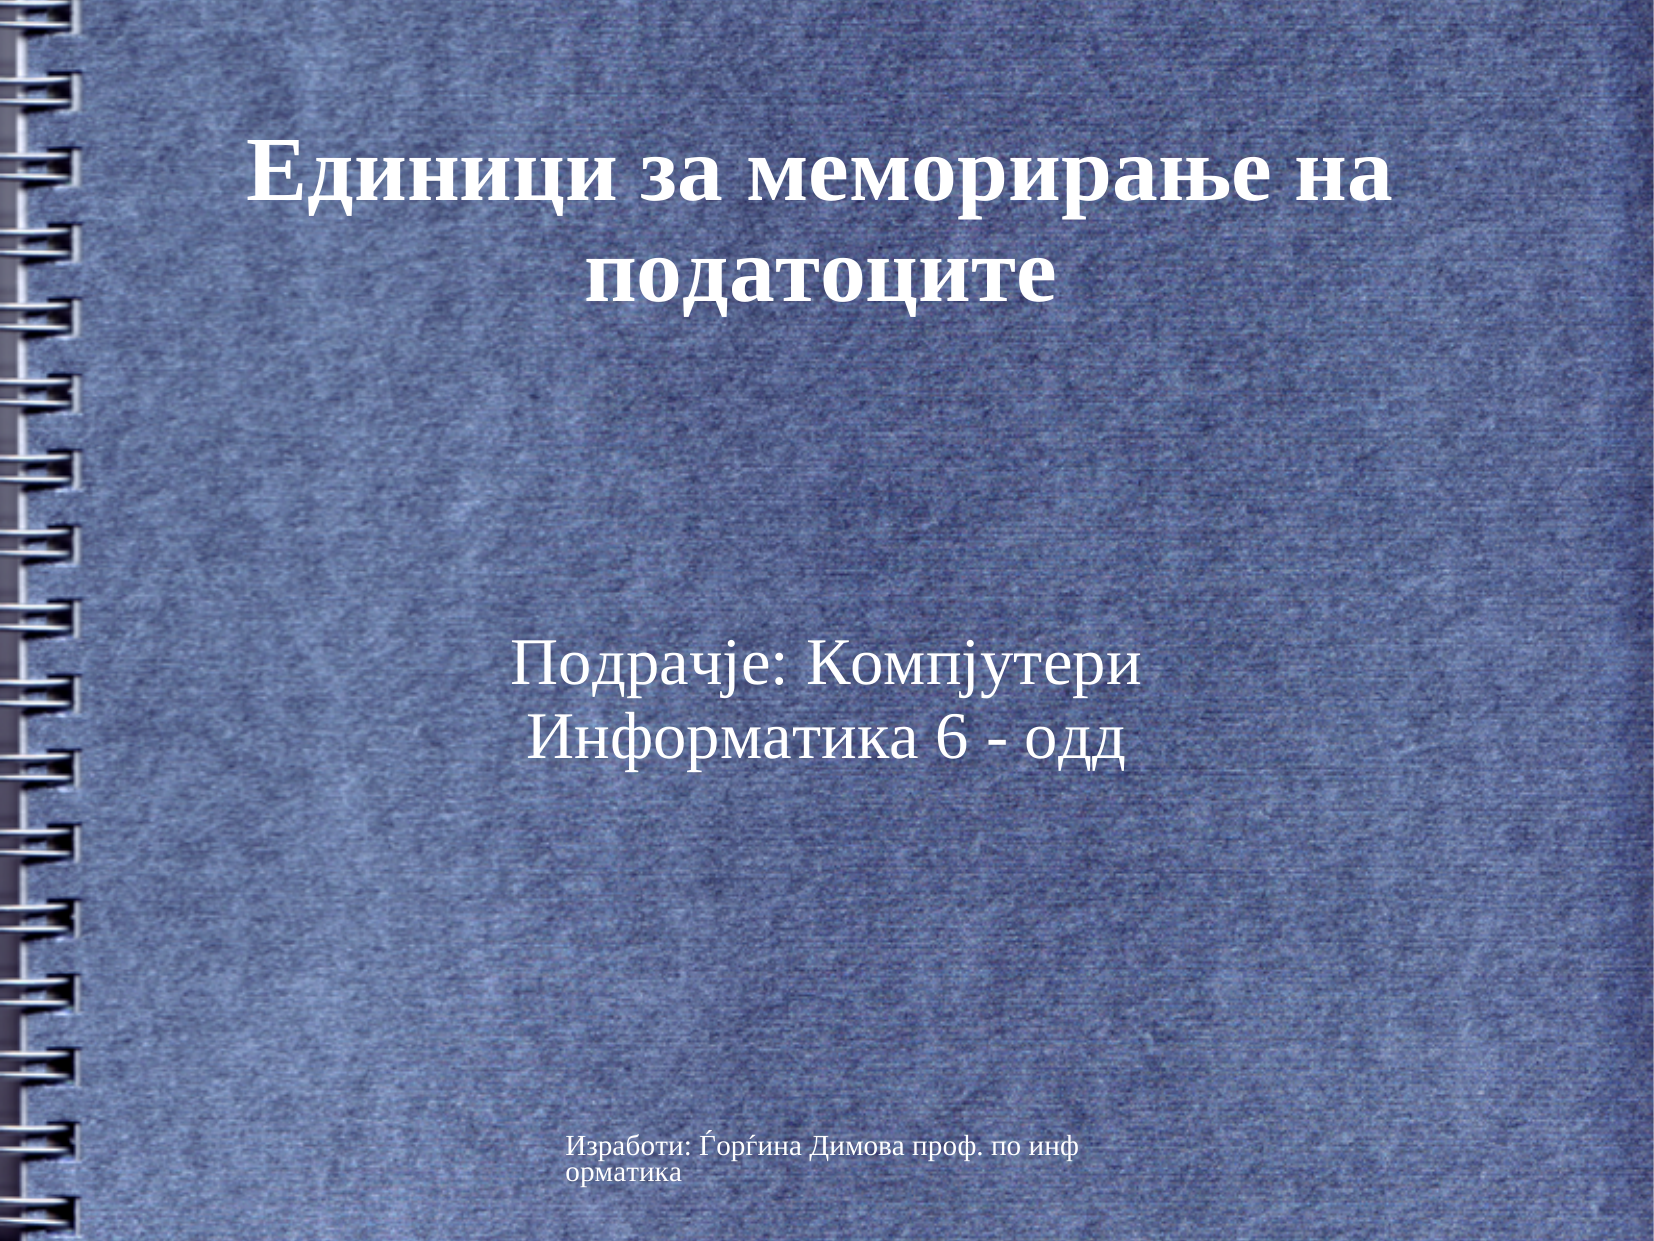

# Единици за меморирање на податоците
Подрачје: Компјутери
Информатика 6 - одд
Изработи: Ѓорѓина Димова проф. по информатика